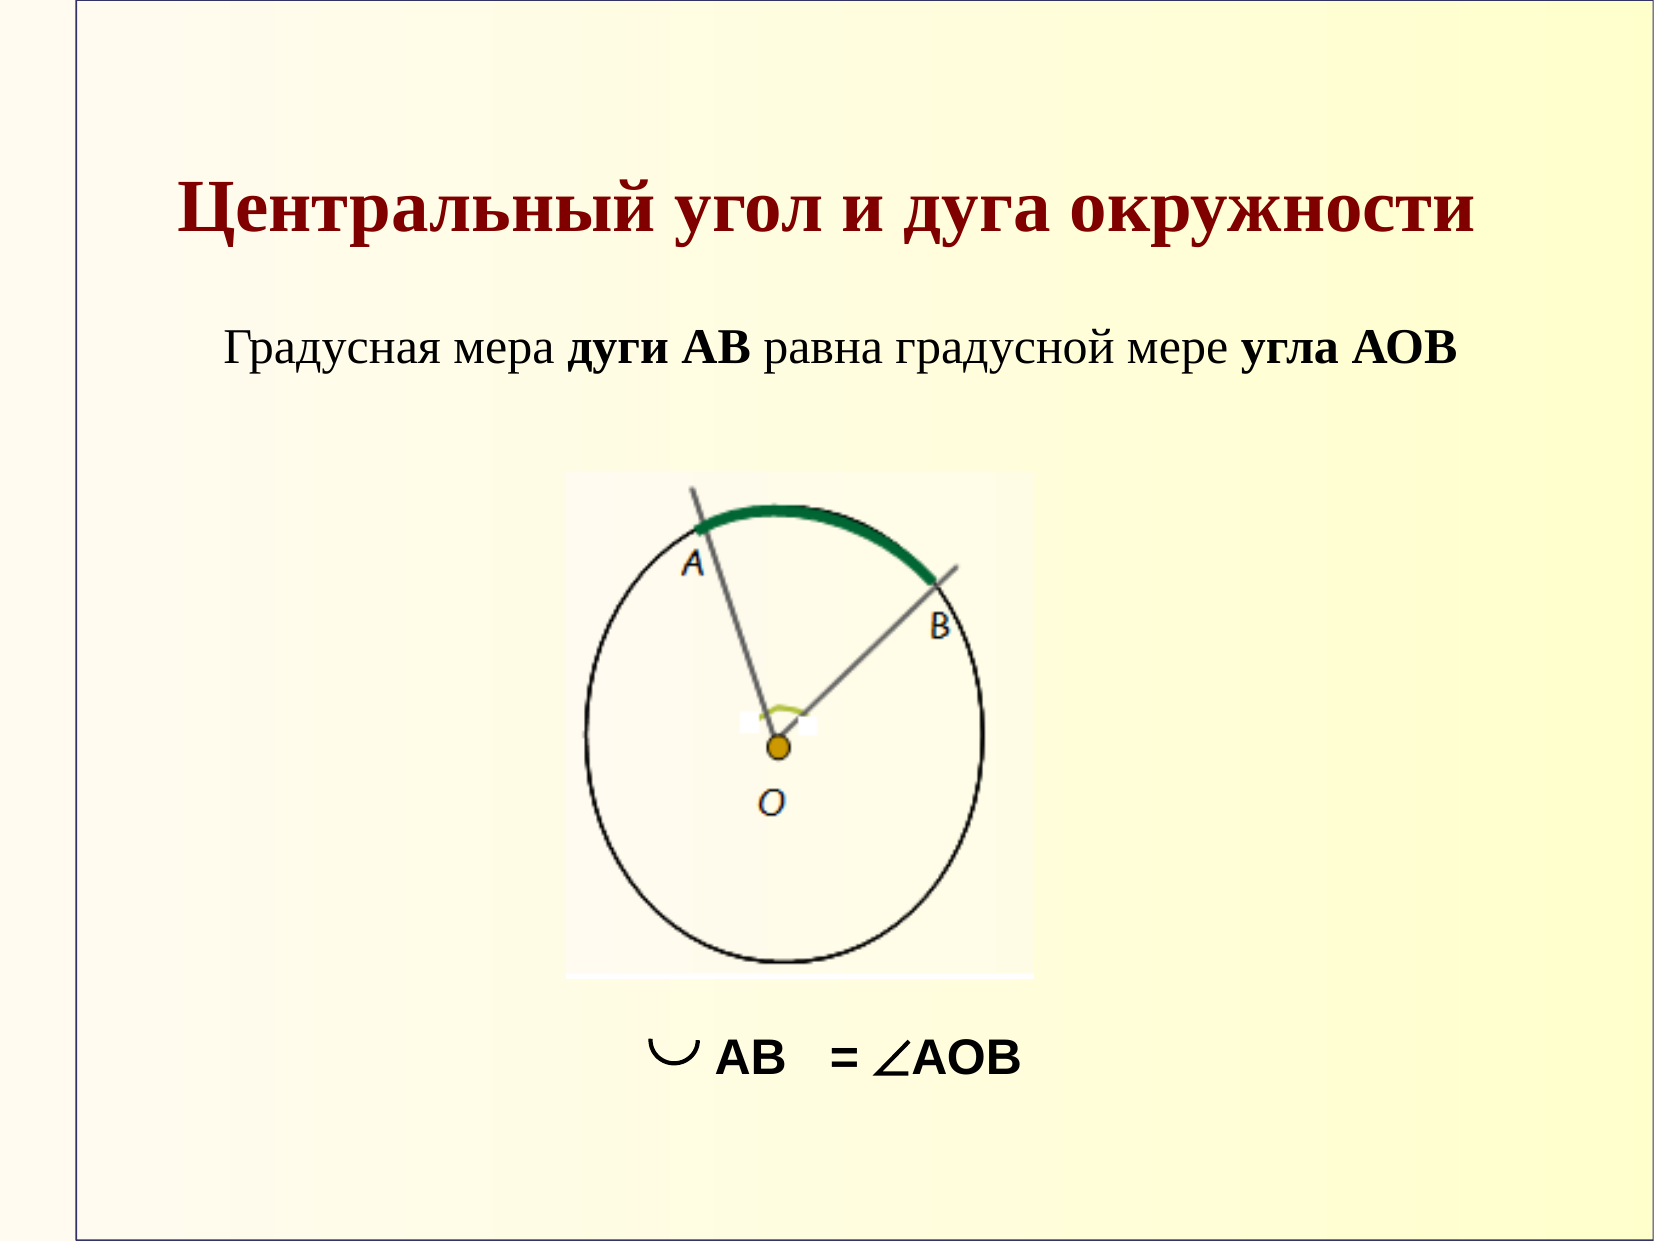

# Центральный угол и дуга окружности
Градусная мера дуги АВ равна градусной мере угла АОВ
АВ
= АОВ